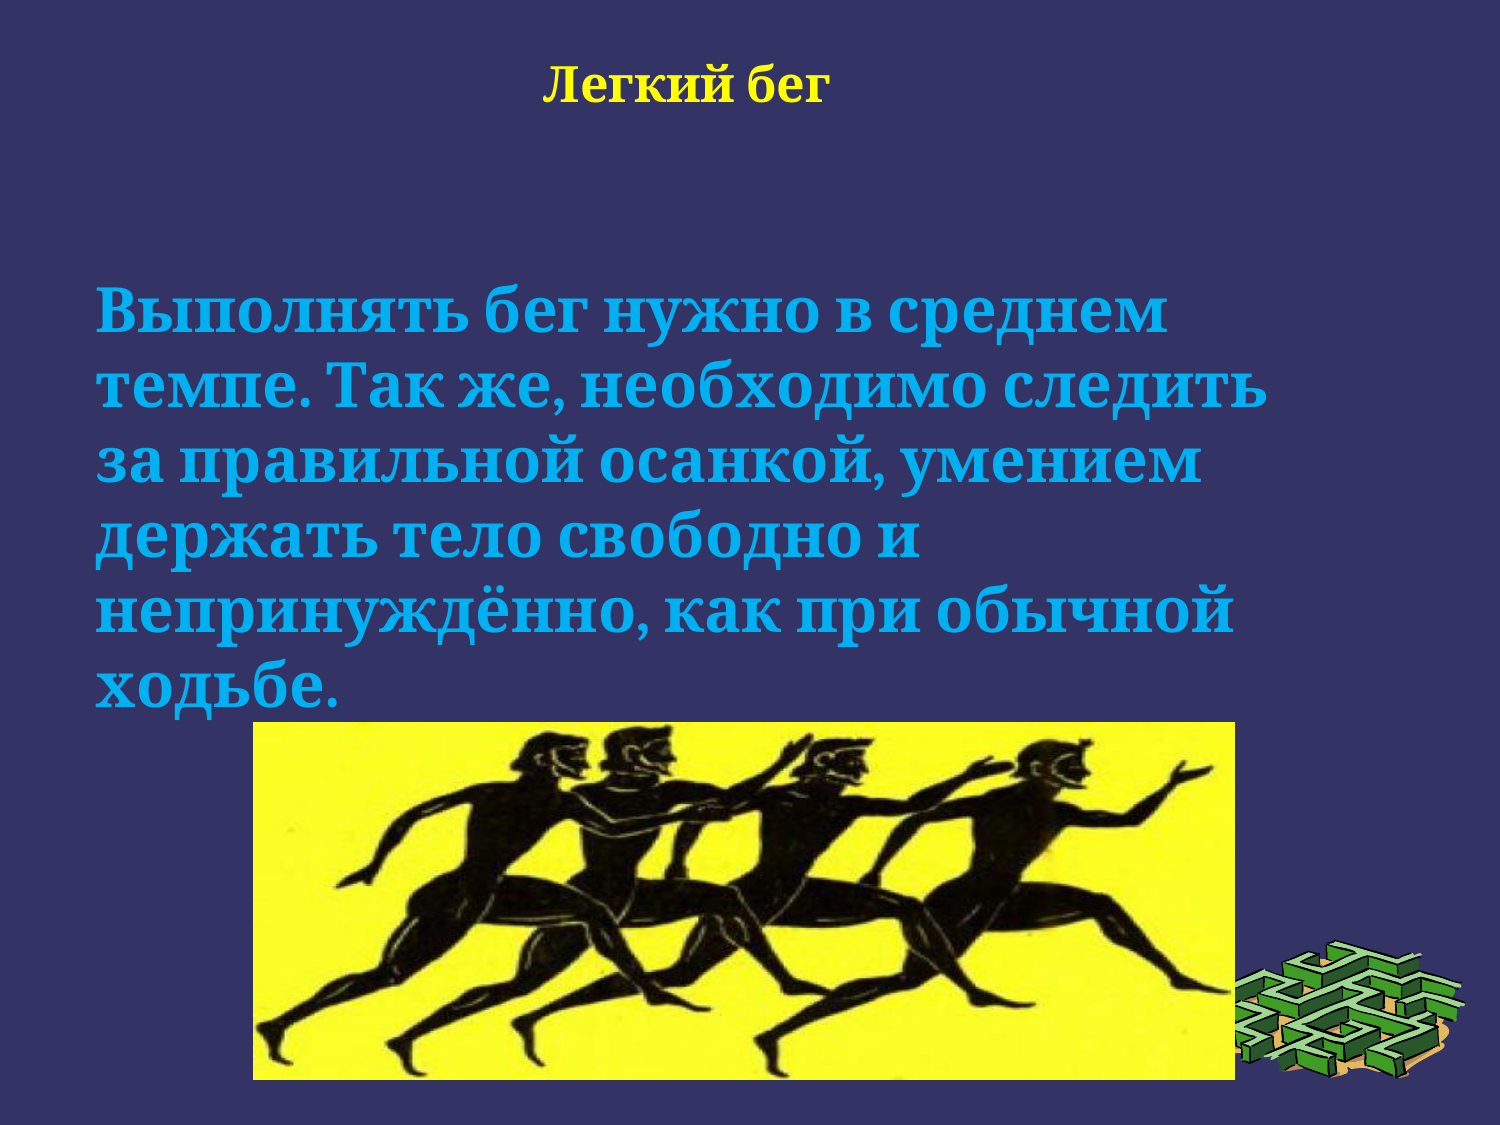

# Легкий бег
Выполнять бег нужно в среднем темпе. Так же, необходимо следить за правильной осанкой, умением держать тело свободно и непринуждённо, как при обычной ходьбе.